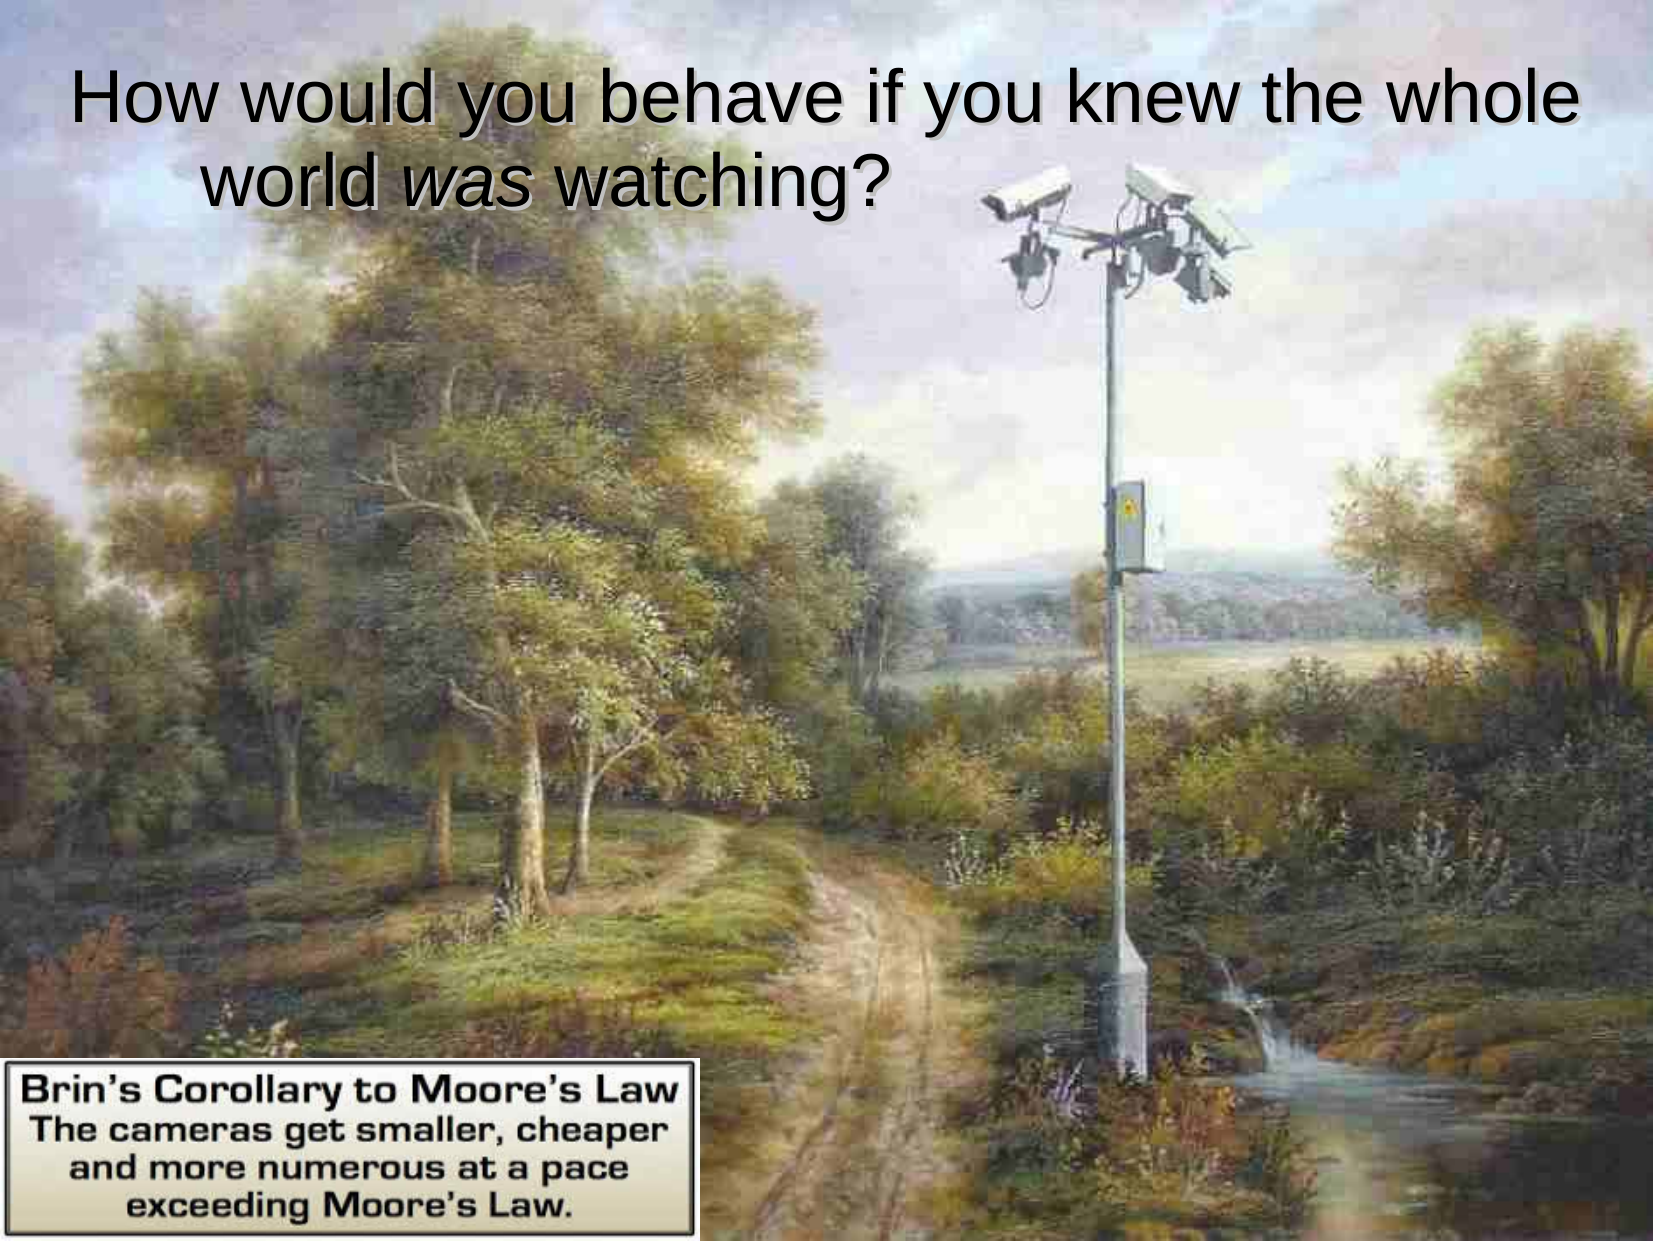

How would you behave if you knew the whole world was watching?